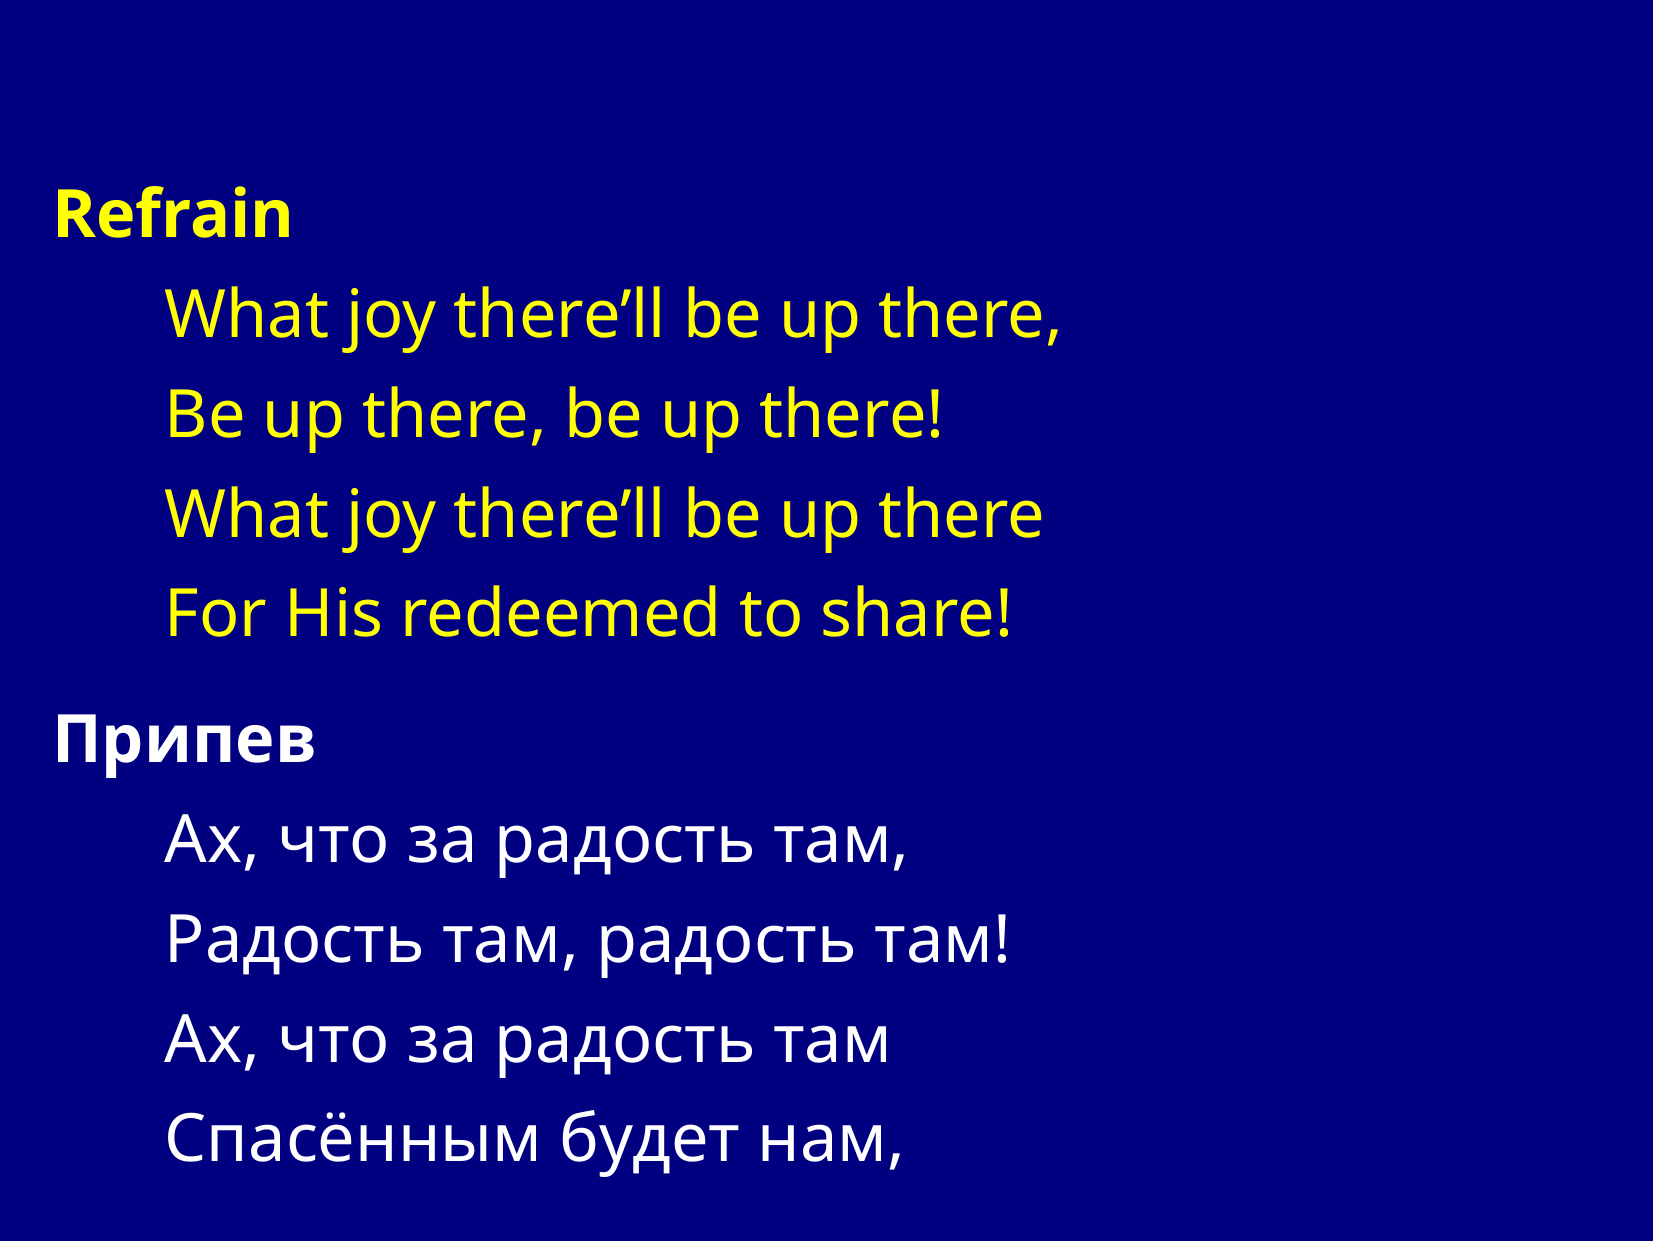

Refrain
	What joy there’ll be up there,
	Be up there, be up there!
	What joy there’ll be up there
	For His redeemed to share!
Припев
	Ах, что за радость там,
	Радость там, радость там!
	Ах, что за радость там
	Спасённым будет нам,